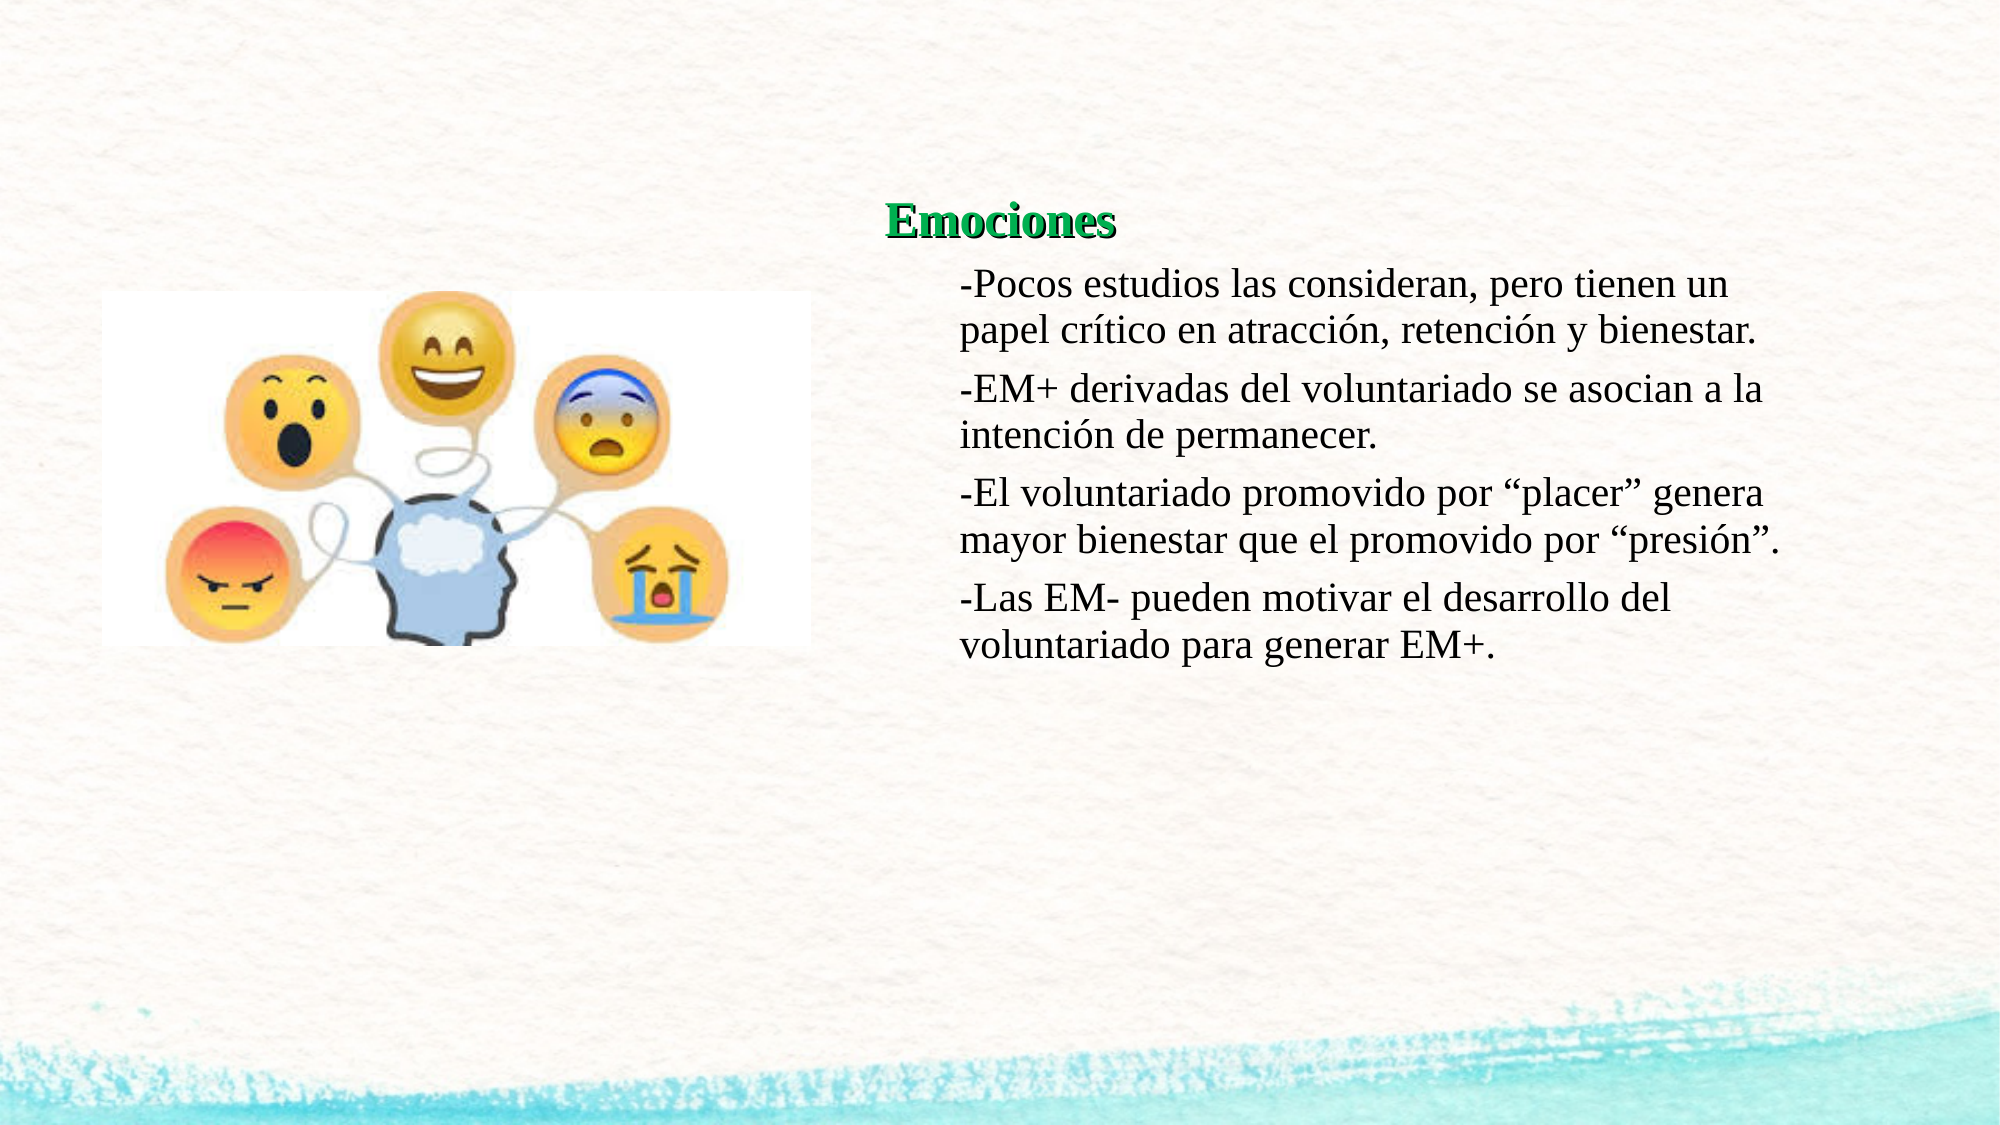

Emociones
Pocos estudios las consideran, pero tienen un papel crítico en atracción, retención y bienestar.
EM+ derivadas del voluntariado se asocian a la intención de permanecer.
El voluntariado promovido por “placer” genera mayor bienestar que el promovido por “presión”.
Las EM- pueden motivar el desarrollo del voluntariado para generar EM+.